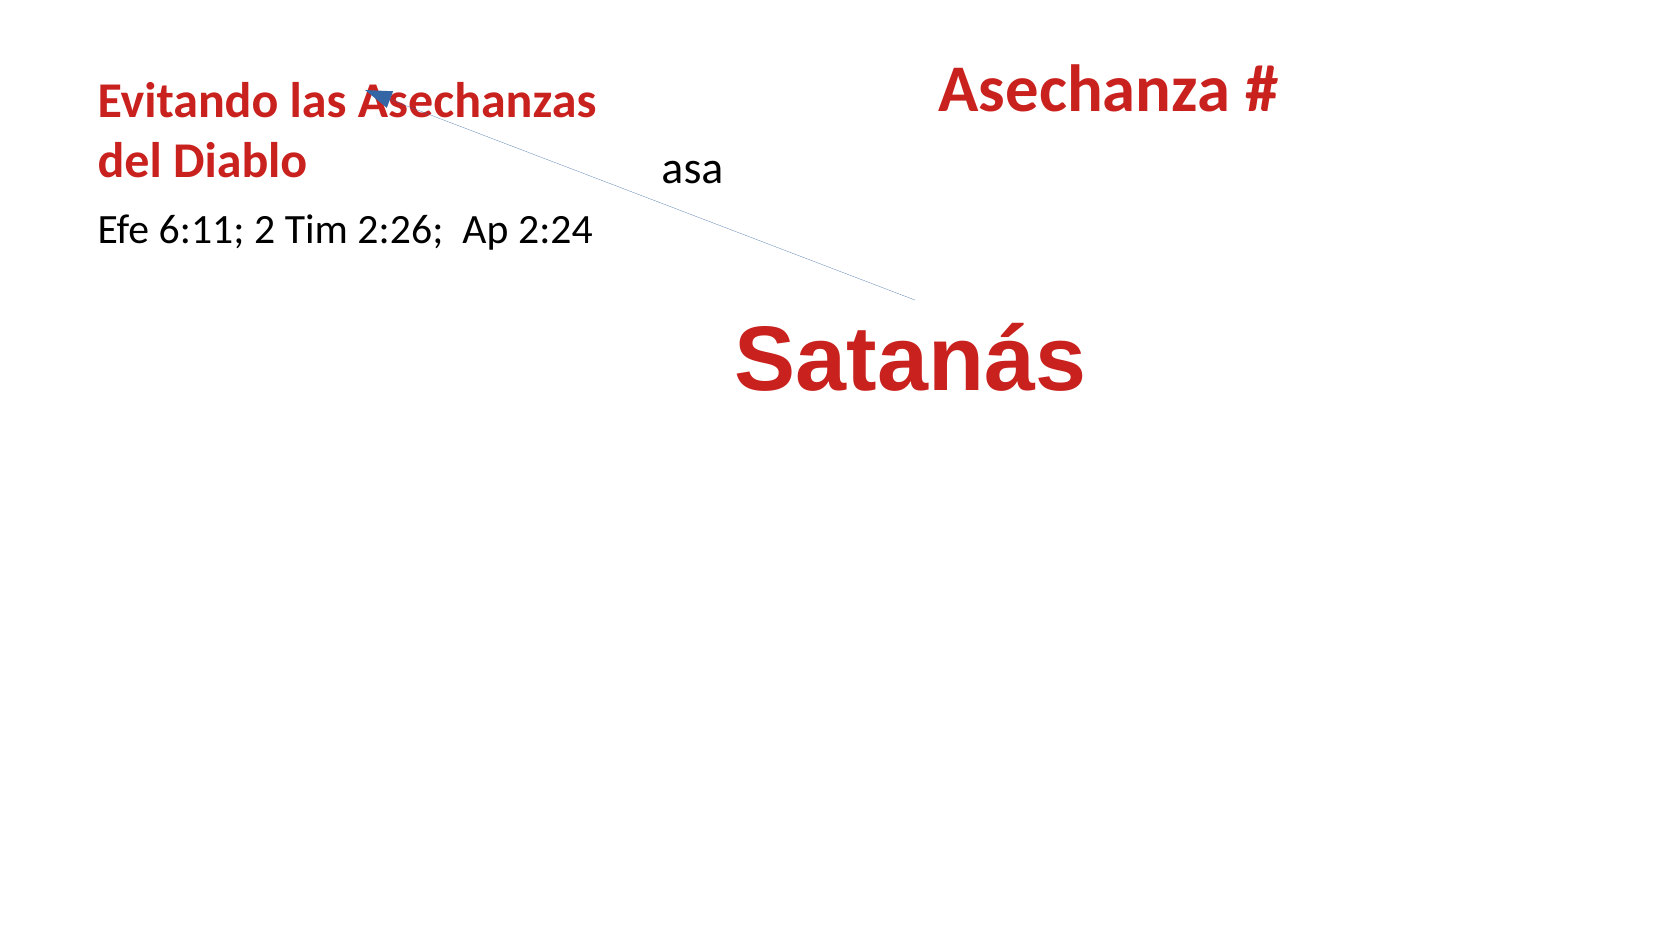

# Evitando las Asechanzas del Diablo
Asechanza #
asa
Efe 6:11; 2 Tim 2:26; Ap 2:24
Satanás